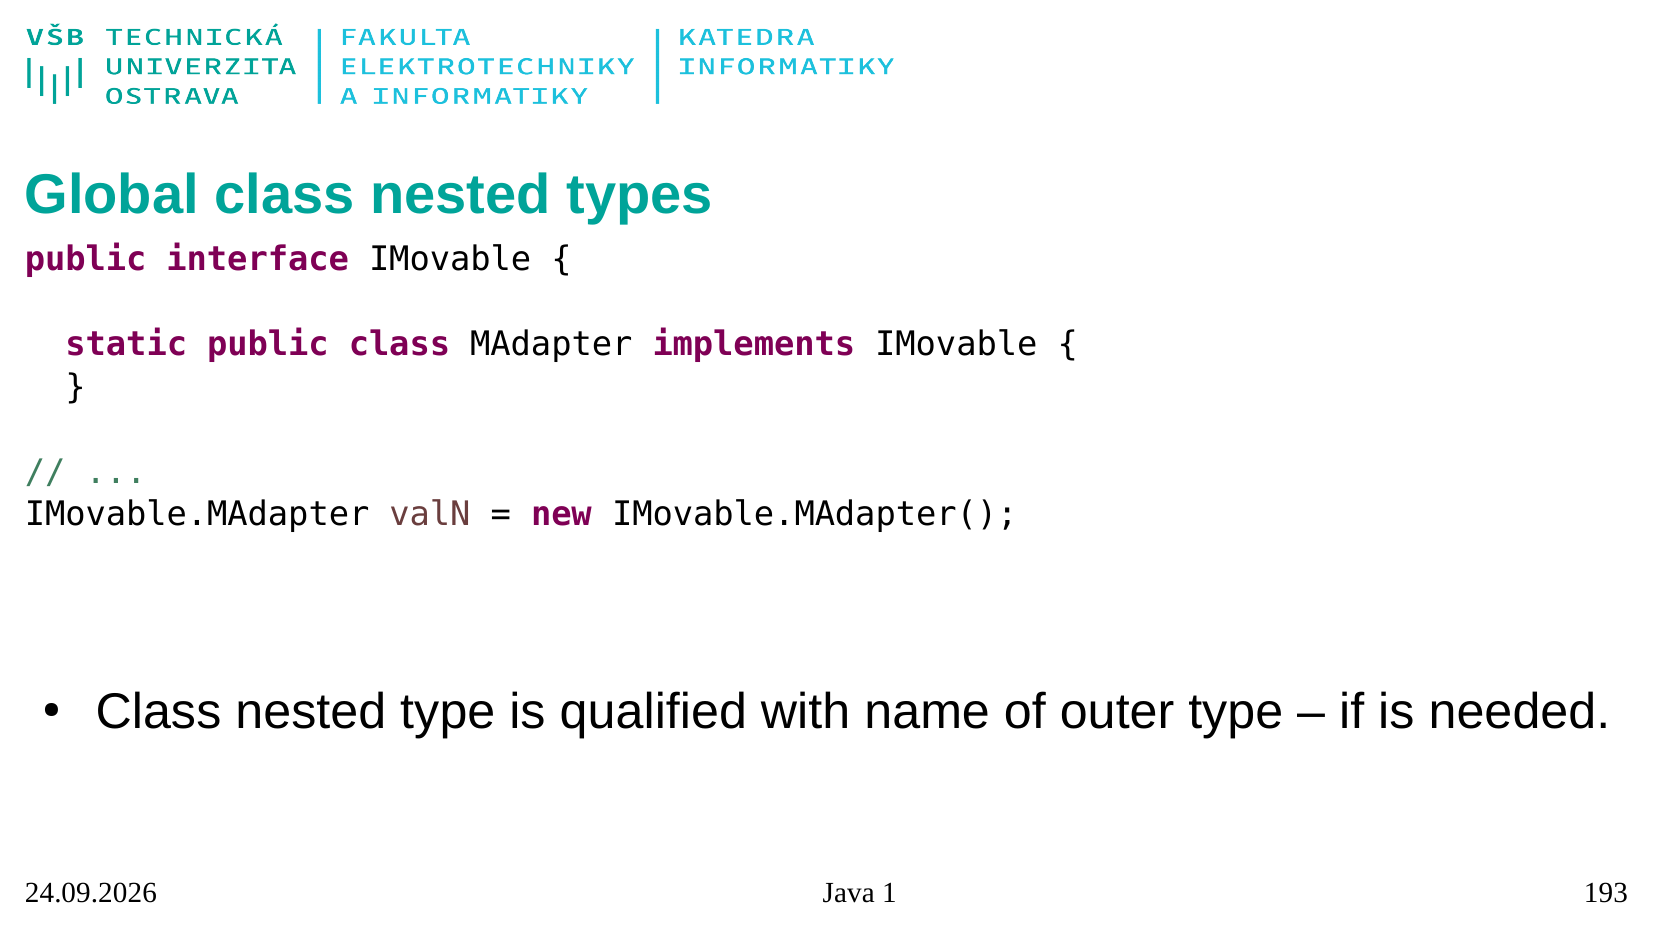

# Global class nested types
public interface IMovable {
 static public class MAdapter implements IMovable {
 }
// ...
IMovable.MAdapter valN = new IMovable.MAdapter();
Class nested type is qualified with name of outer type – if is needed.
Java 1
193